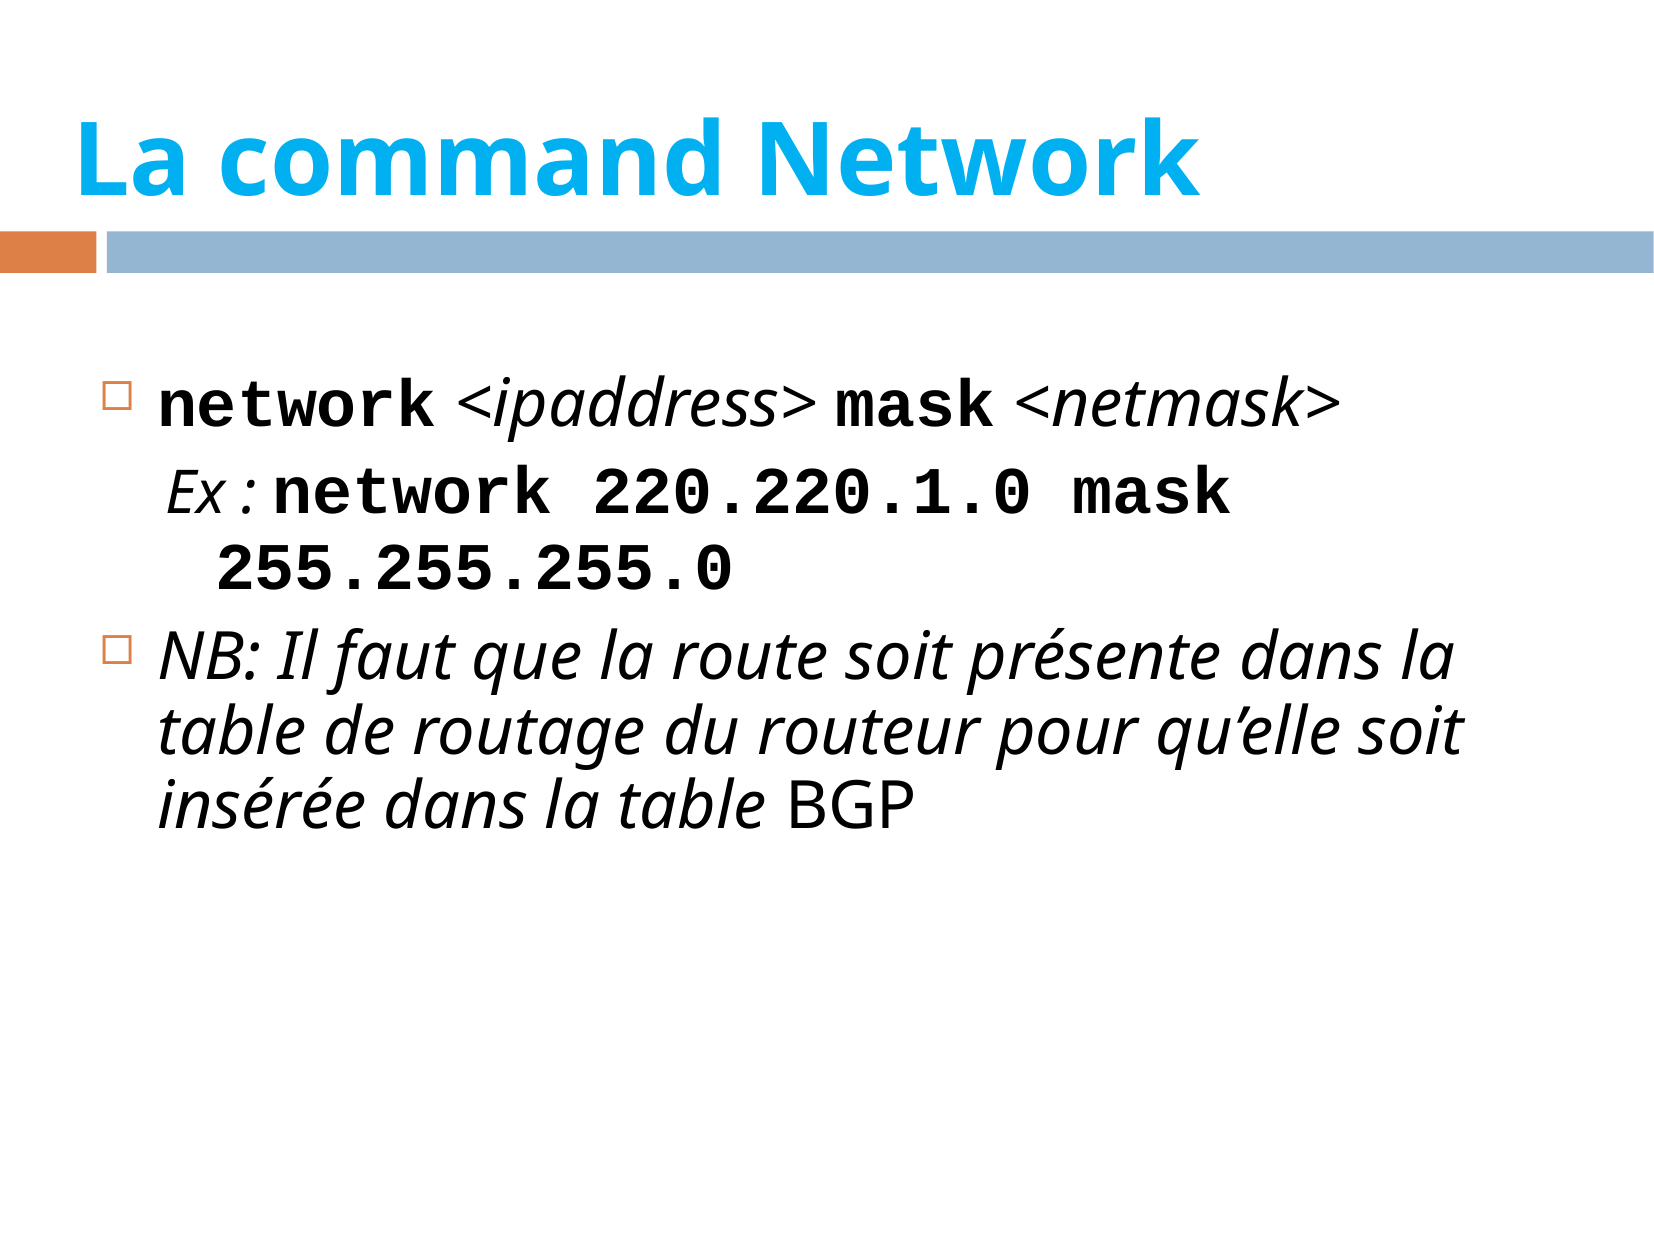

# La command Network
network <ipaddress> mask <netmask>
Ex : network 220.220.1.0 mask 255.255.255.0
NB: Il faut que la route soit présente dans la table de routage du routeur pour qu’elle soit insérée dans la table BGP